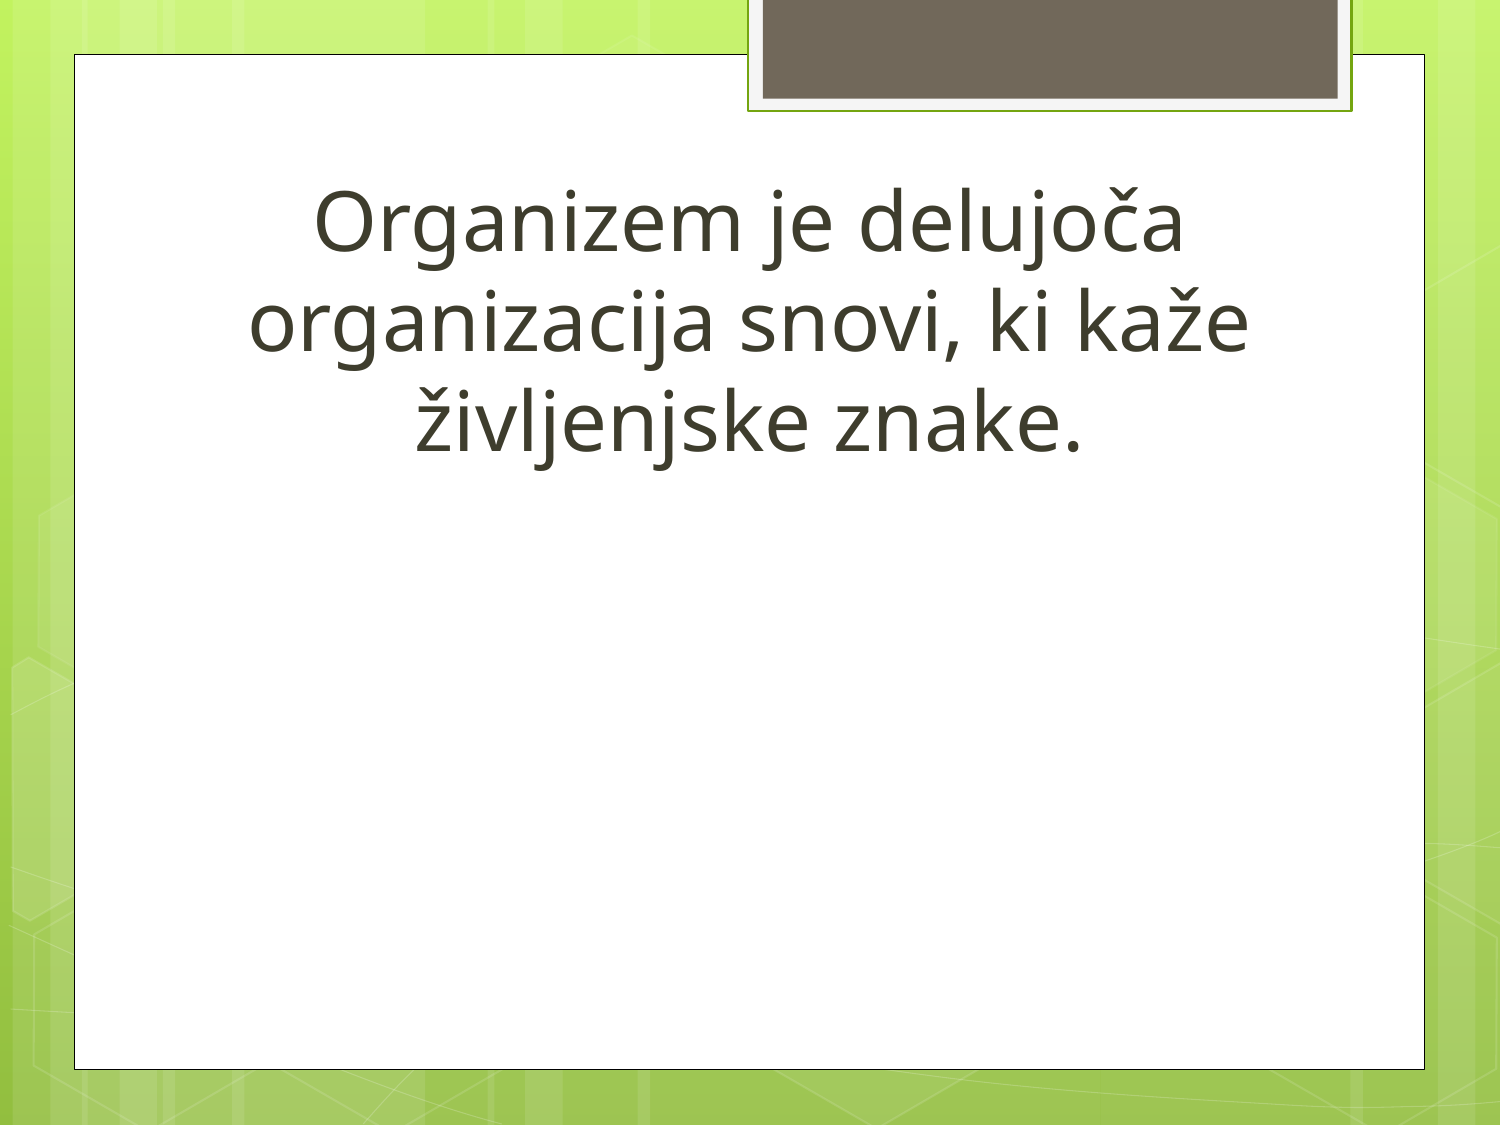

# Organizem je delujoča organizacija snovi, ki kaže življenjske znake.